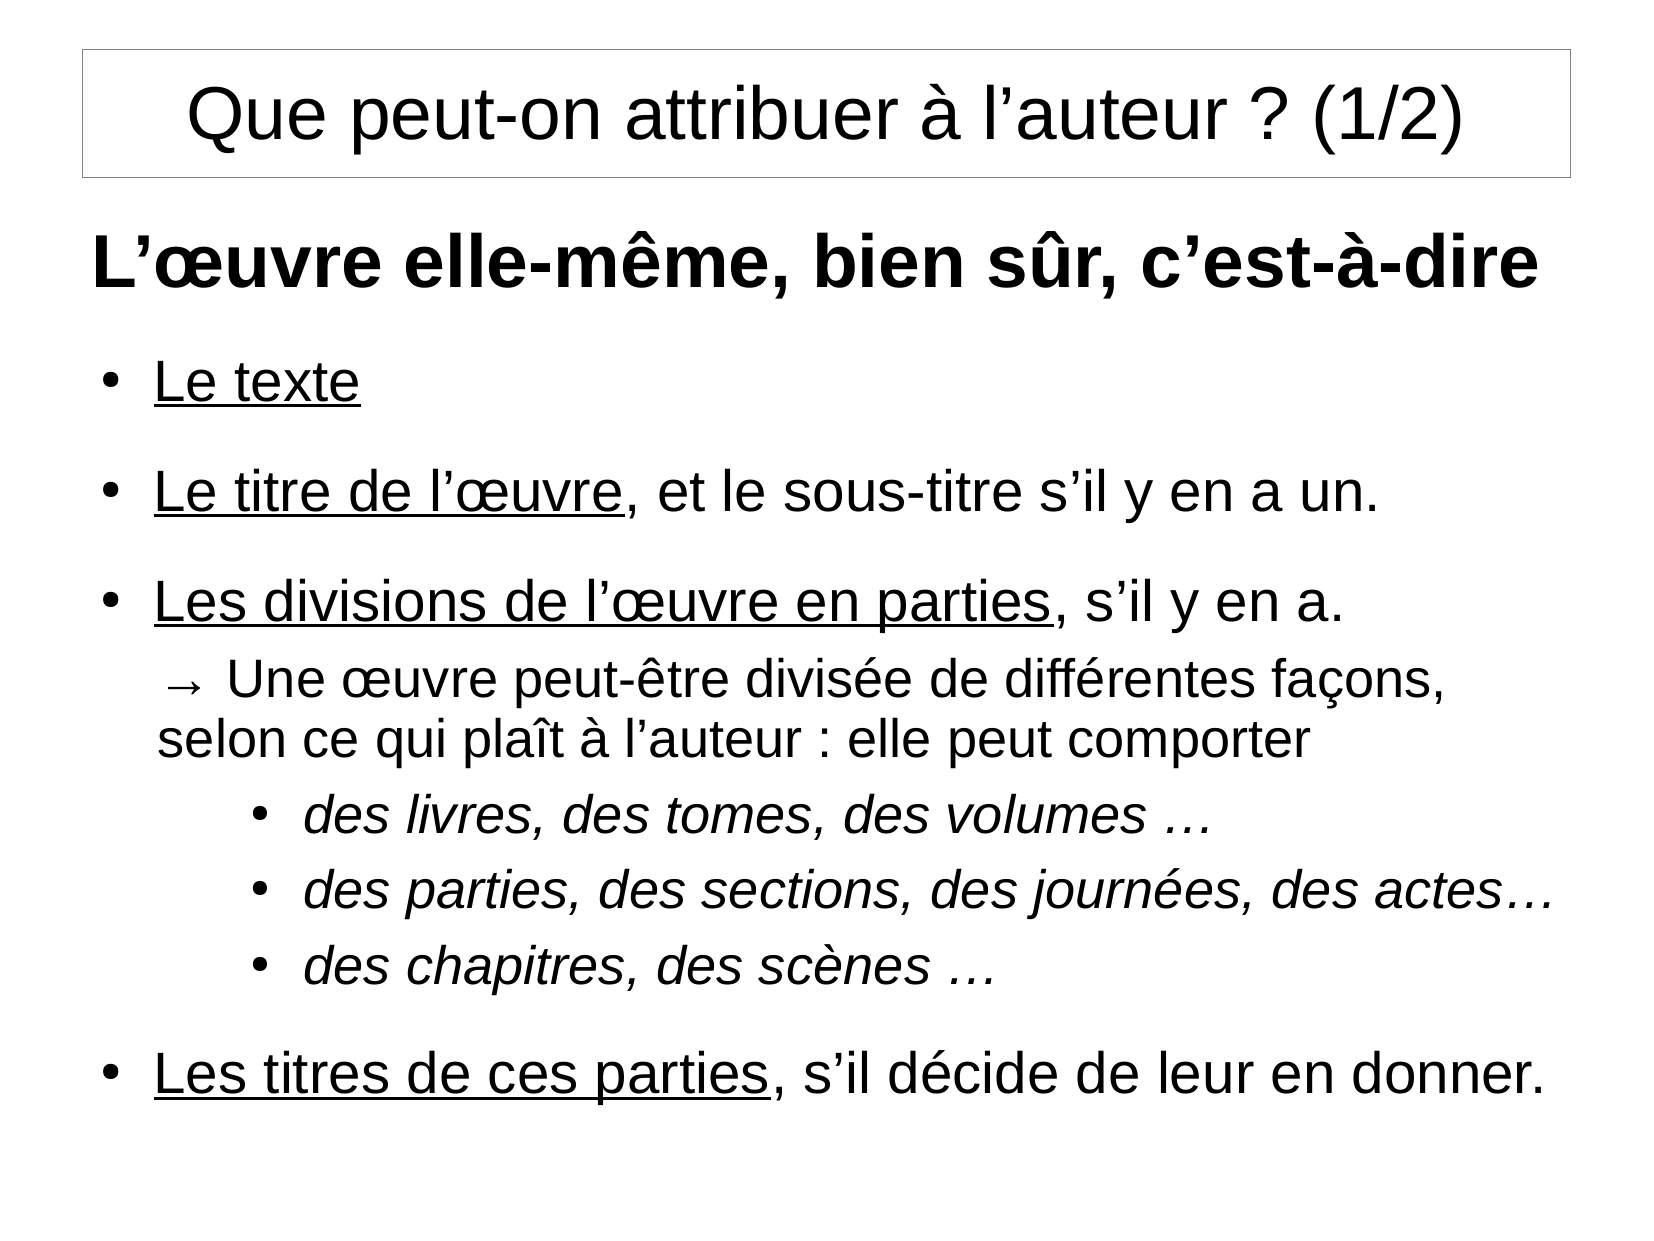

# Que peut-on attribuer à l’auteur ? (1/2)
L’œuvre elle-même, bien sûr, c’est-à-dire
Le texte
Le titre de l’œuvre, et le sous-titre s’il y en a un.
Les divisions de l’œuvre en parties, s’il y en a.
→ Une œuvre peut-être divisée de différentes façons, selon ce qui plaît à l’auteur : elle peut comporter
des livres, des tomes, des volumes …
des parties, des sections, des journées, des actes…
des chapitres, des scènes …
Les titres de ces parties, s’il décide de leur en donner.